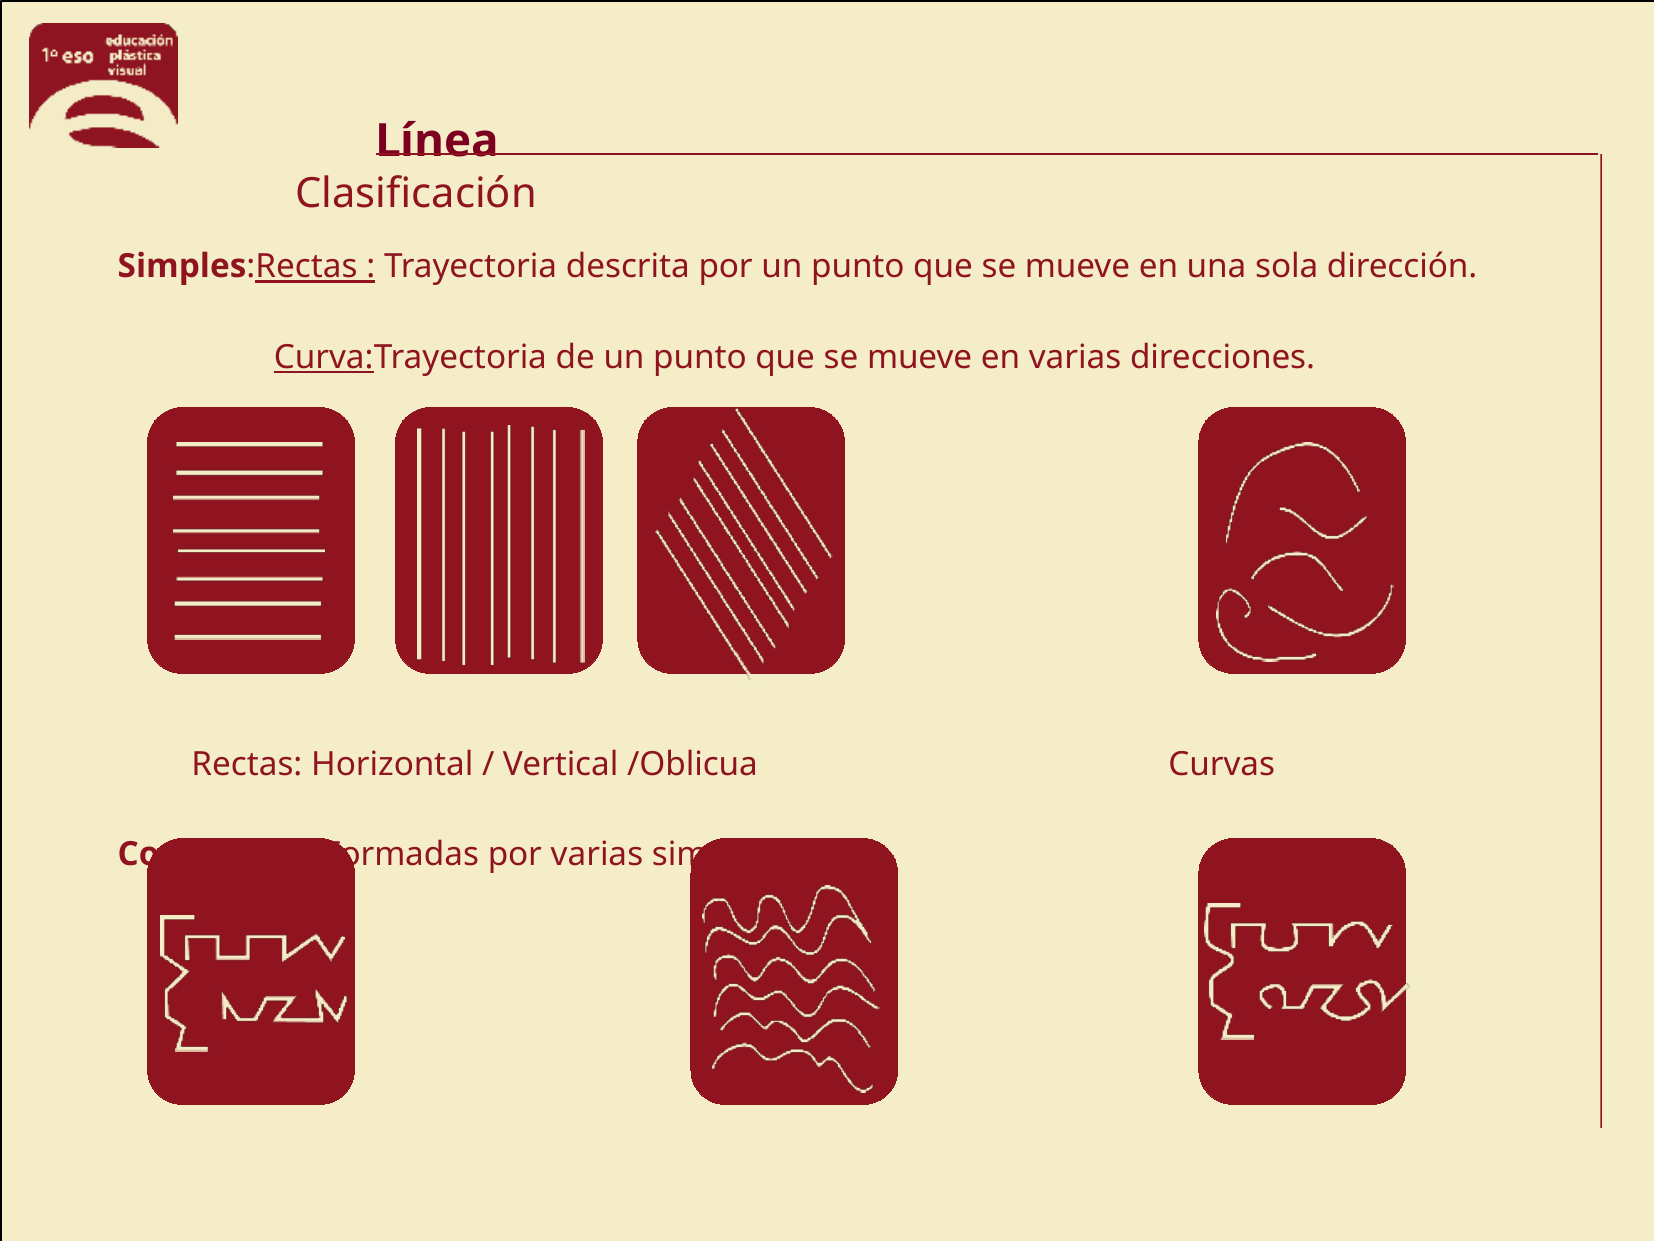

Línea
Clasificación
Simples:Rectas : Trayectoria descrita por un punto que se mueve en una sola dirección.
		 Curva:Trayectoria de un punto que se mueve en varias direcciones.
	Rectas: Horizontal / Vertical /Oblicua						 Curvas
Compuesta: Formadas por varias simples
 Quebrada.					 Ondulada.					 Mixta
#